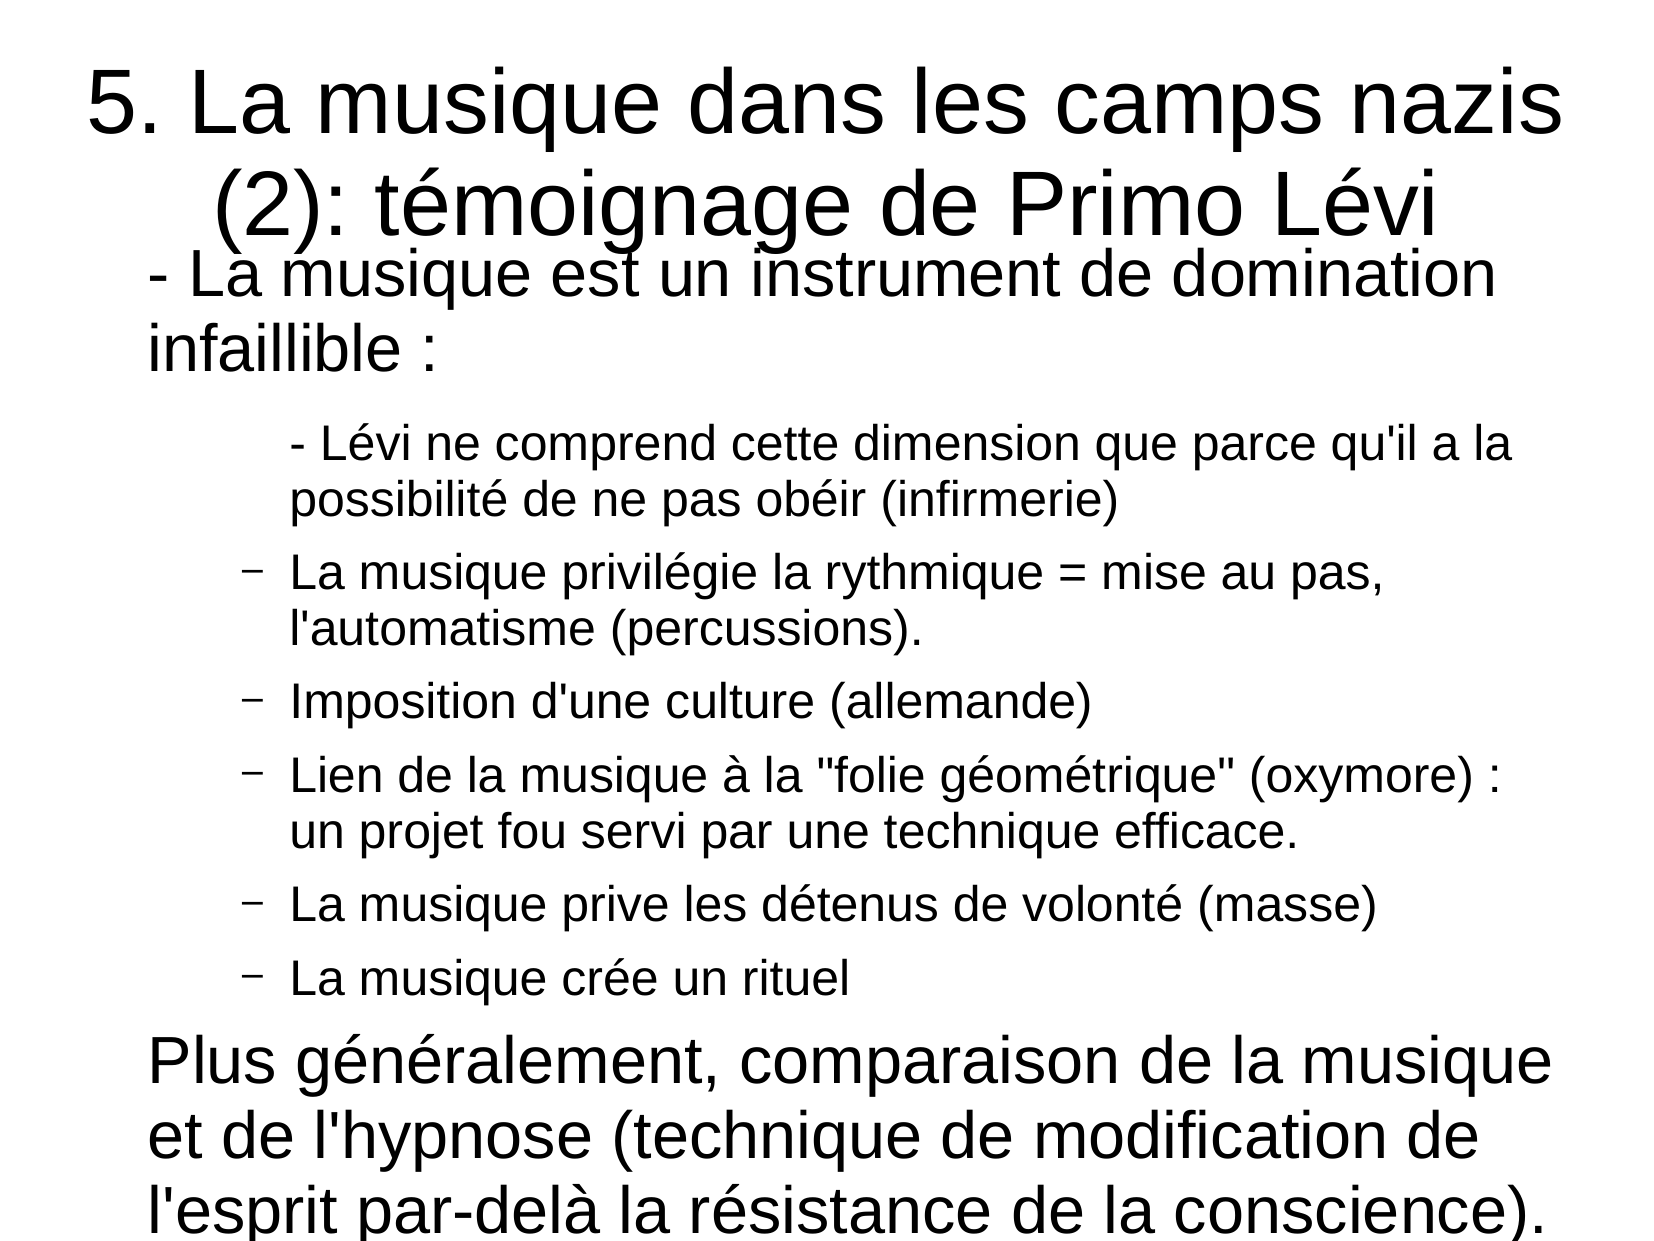

# 5. La musique dans les camps nazis (2): témoignage de Primo Lévi
- La musique est un instrument de domination infaillible :
- Lévi ne comprend cette dimension que parce qu'il a la possibilité de ne pas obéir (infirmerie)
La musique privilégie la rythmique = mise au pas, l'automatisme (percussions).
Imposition d'une culture (allemande)
Lien de la musique à la "folie géométrique" (oxymore) : un projet fou servi par une technique efficace.
La musique prive les détenus de volonté (masse)
La musique crée un rituel
Plus généralement, comparaison de la musique et de l'hypnose (technique de modification de l'esprit par-delà la résistance de la conscience).